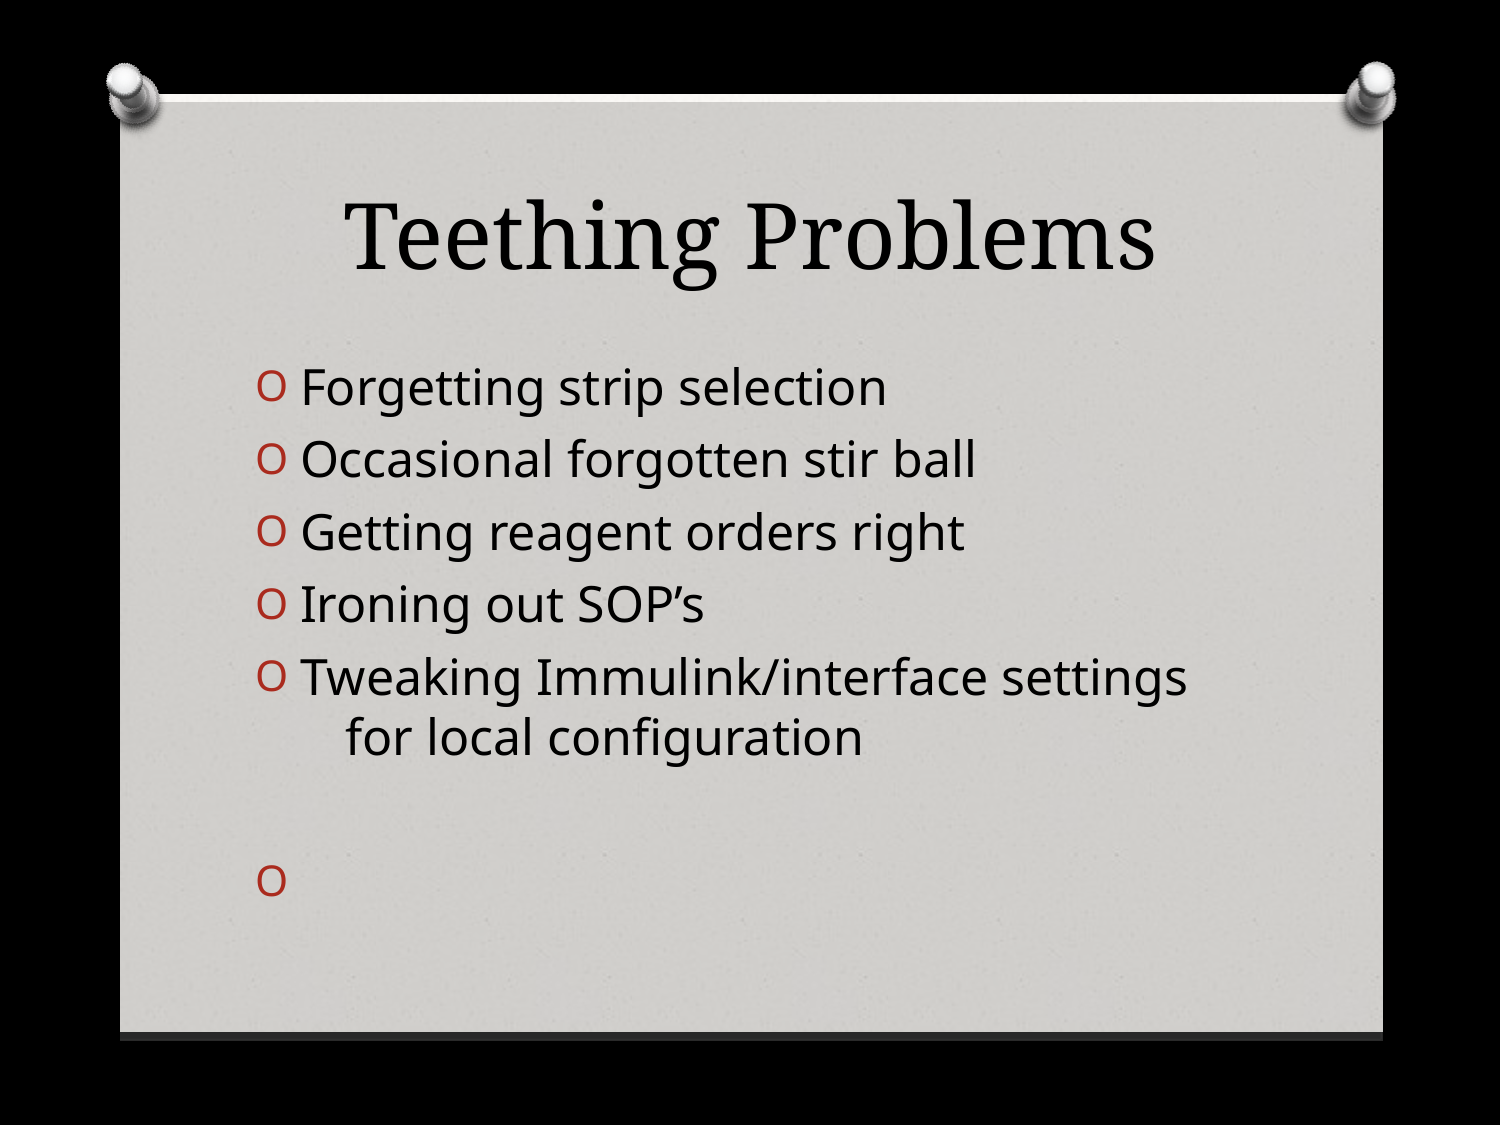

# Teething Problems
Forgetting strip selection
Occasional forgotten stir ball
Getting reagent orders right
Ironing out SOP’s
Tweaking Immulink/interface settings for local configuration